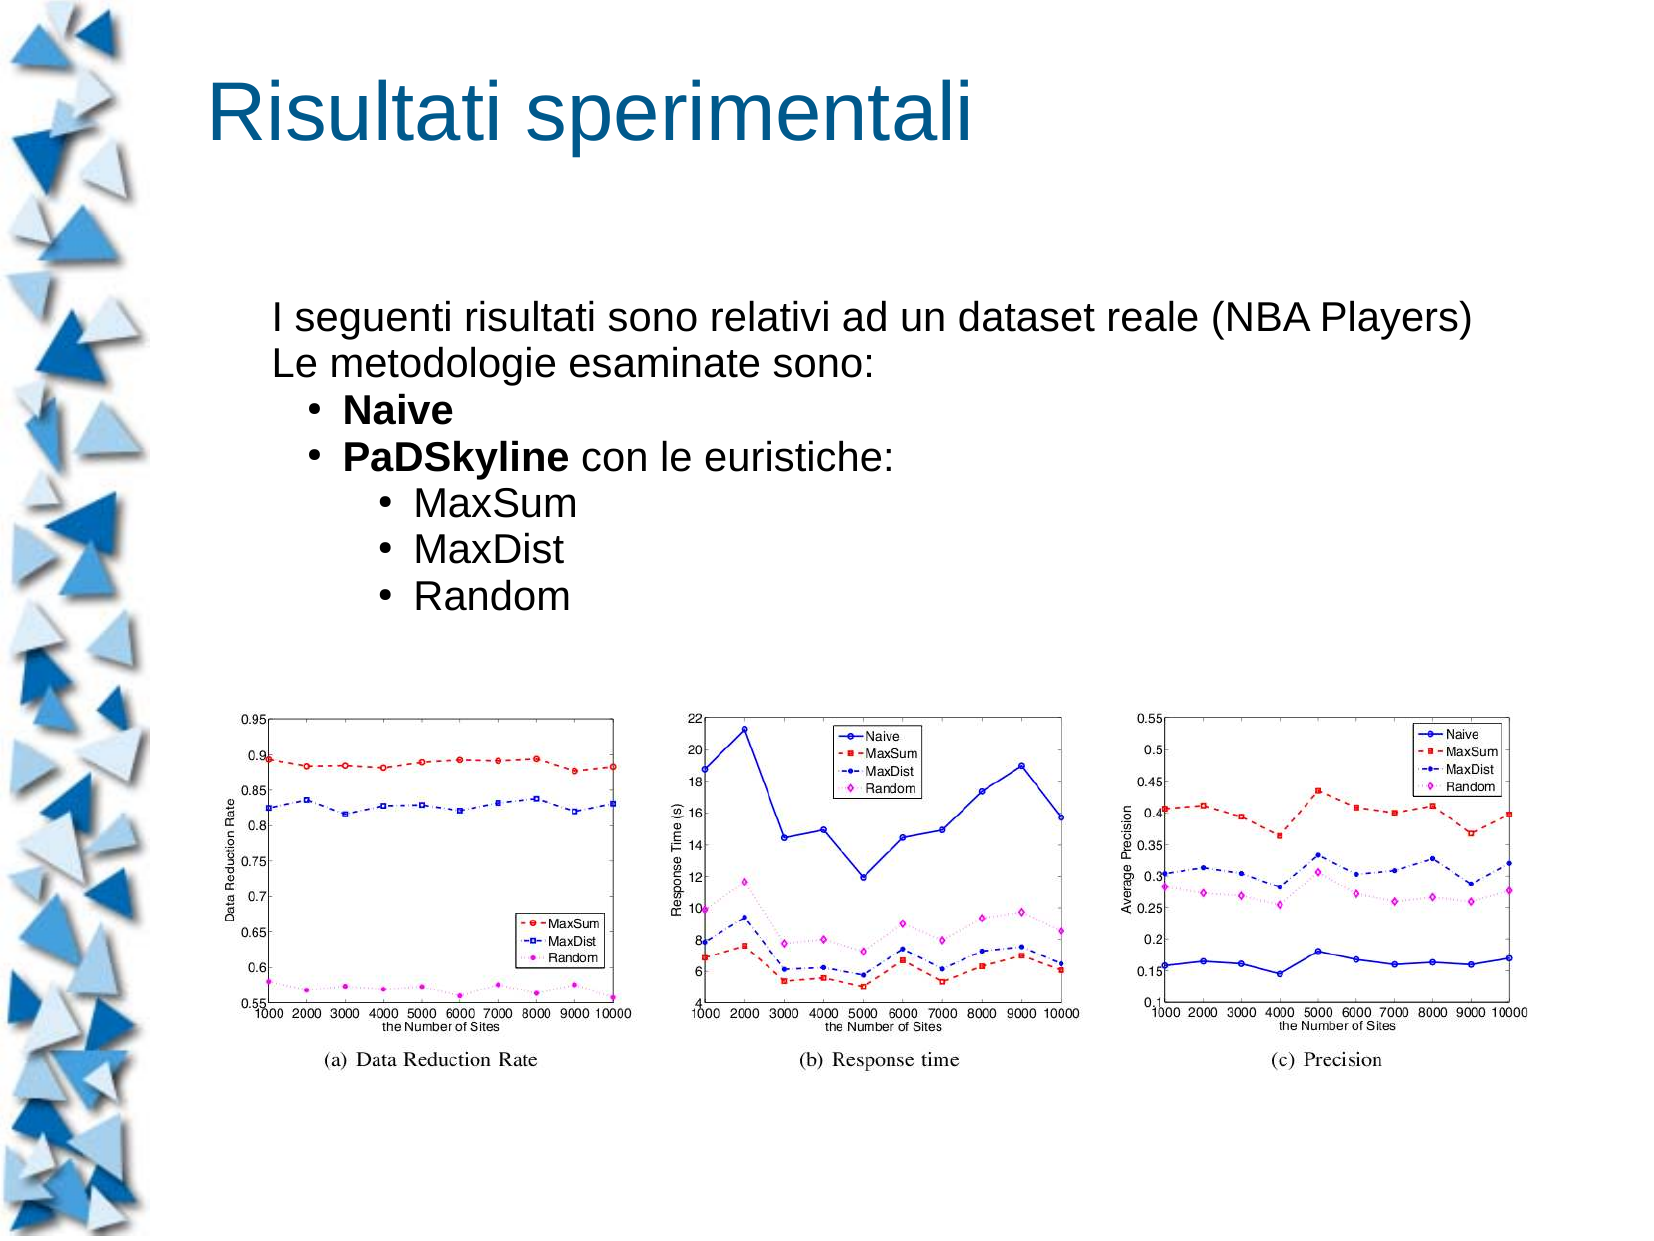

# Risultati sperimentali
I seguenti risultati sono relativi ad un dataset reale (NBA Players)
Le metodologie esaminate sono:
Naive
PaDSkyline con le euristiche:
MaxSum
MaxDist
Random